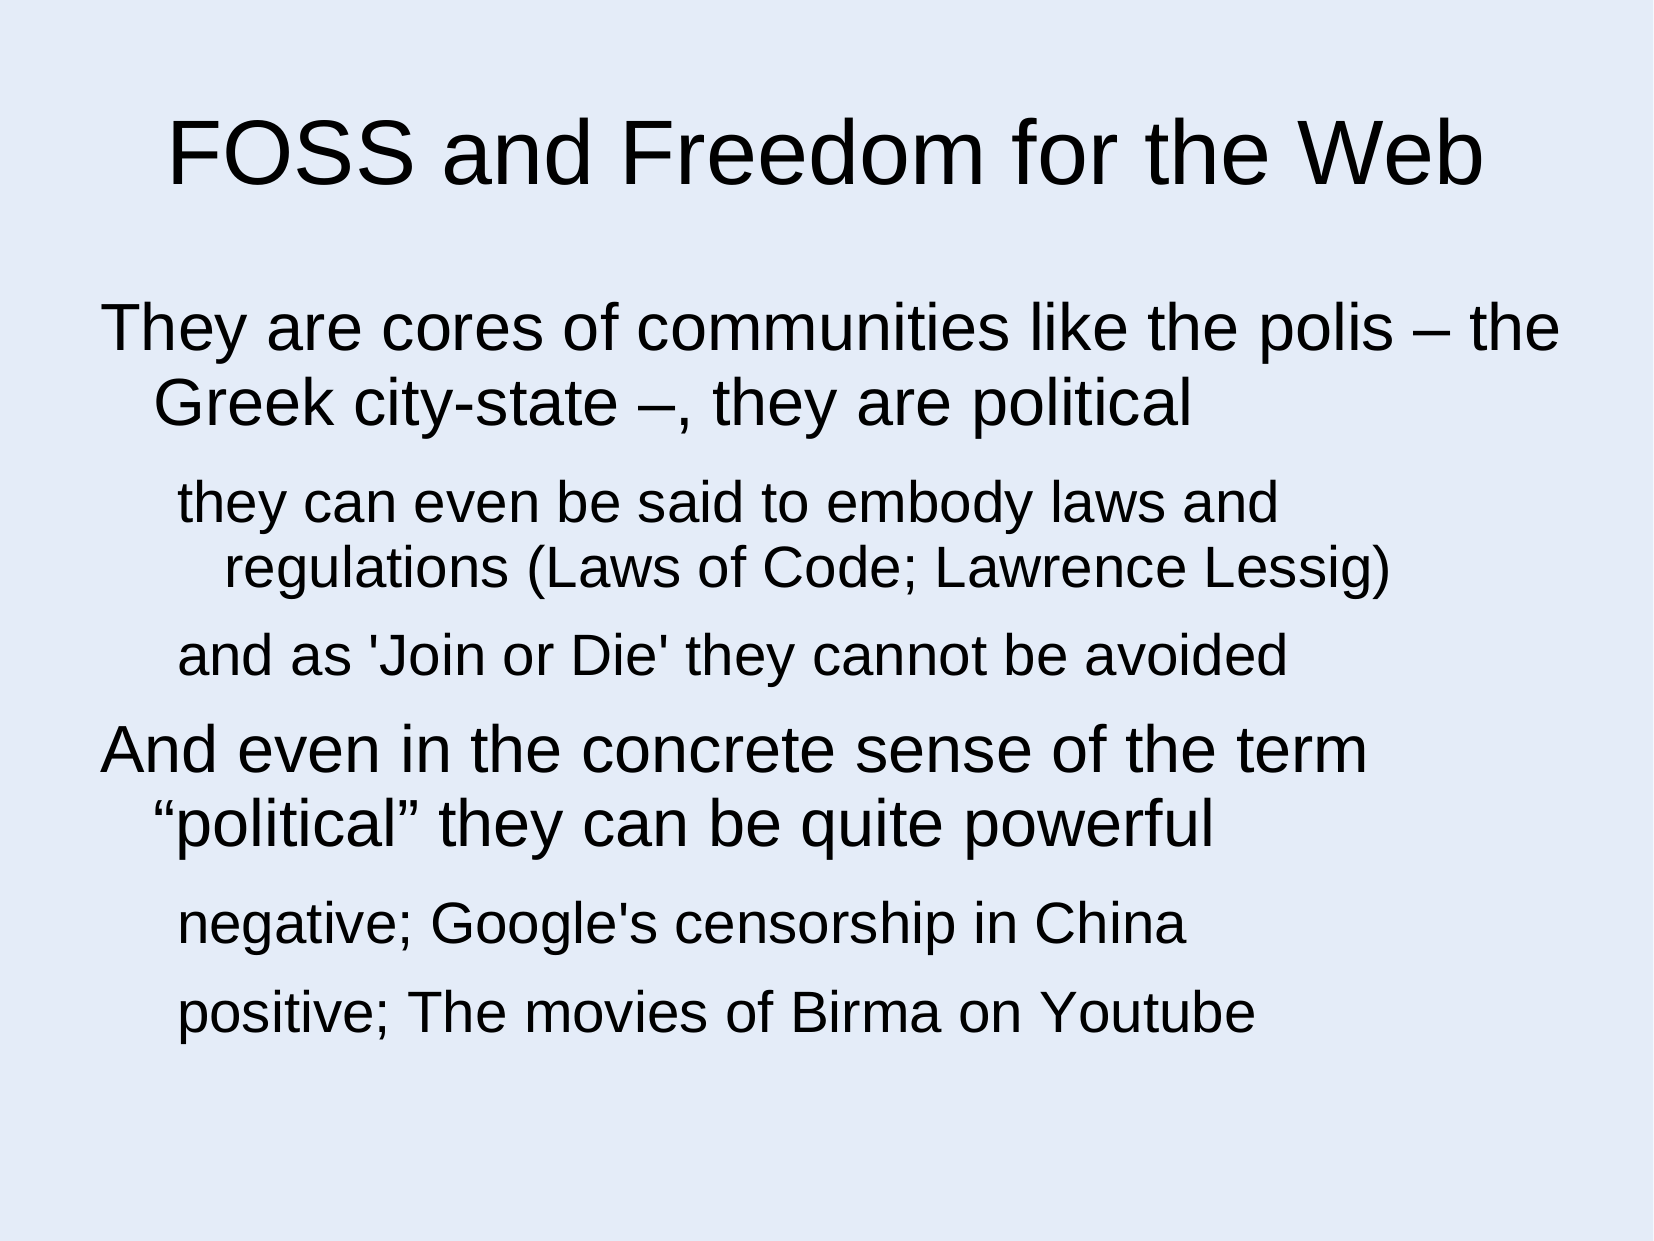

# FOSS and Freedom for the Web
They are cores of communities like the polis – the Greek city-state –, they are political
they can even be said to embody laws and regulations (Laws of Code; Lawrence Lessig)
and as 'Join or Die' they cannot be avoided
And even in the concrete sense of the term “political” they can be quite powerful
negative; Google's censorship in China
positive; The movies of Birma on Youtube